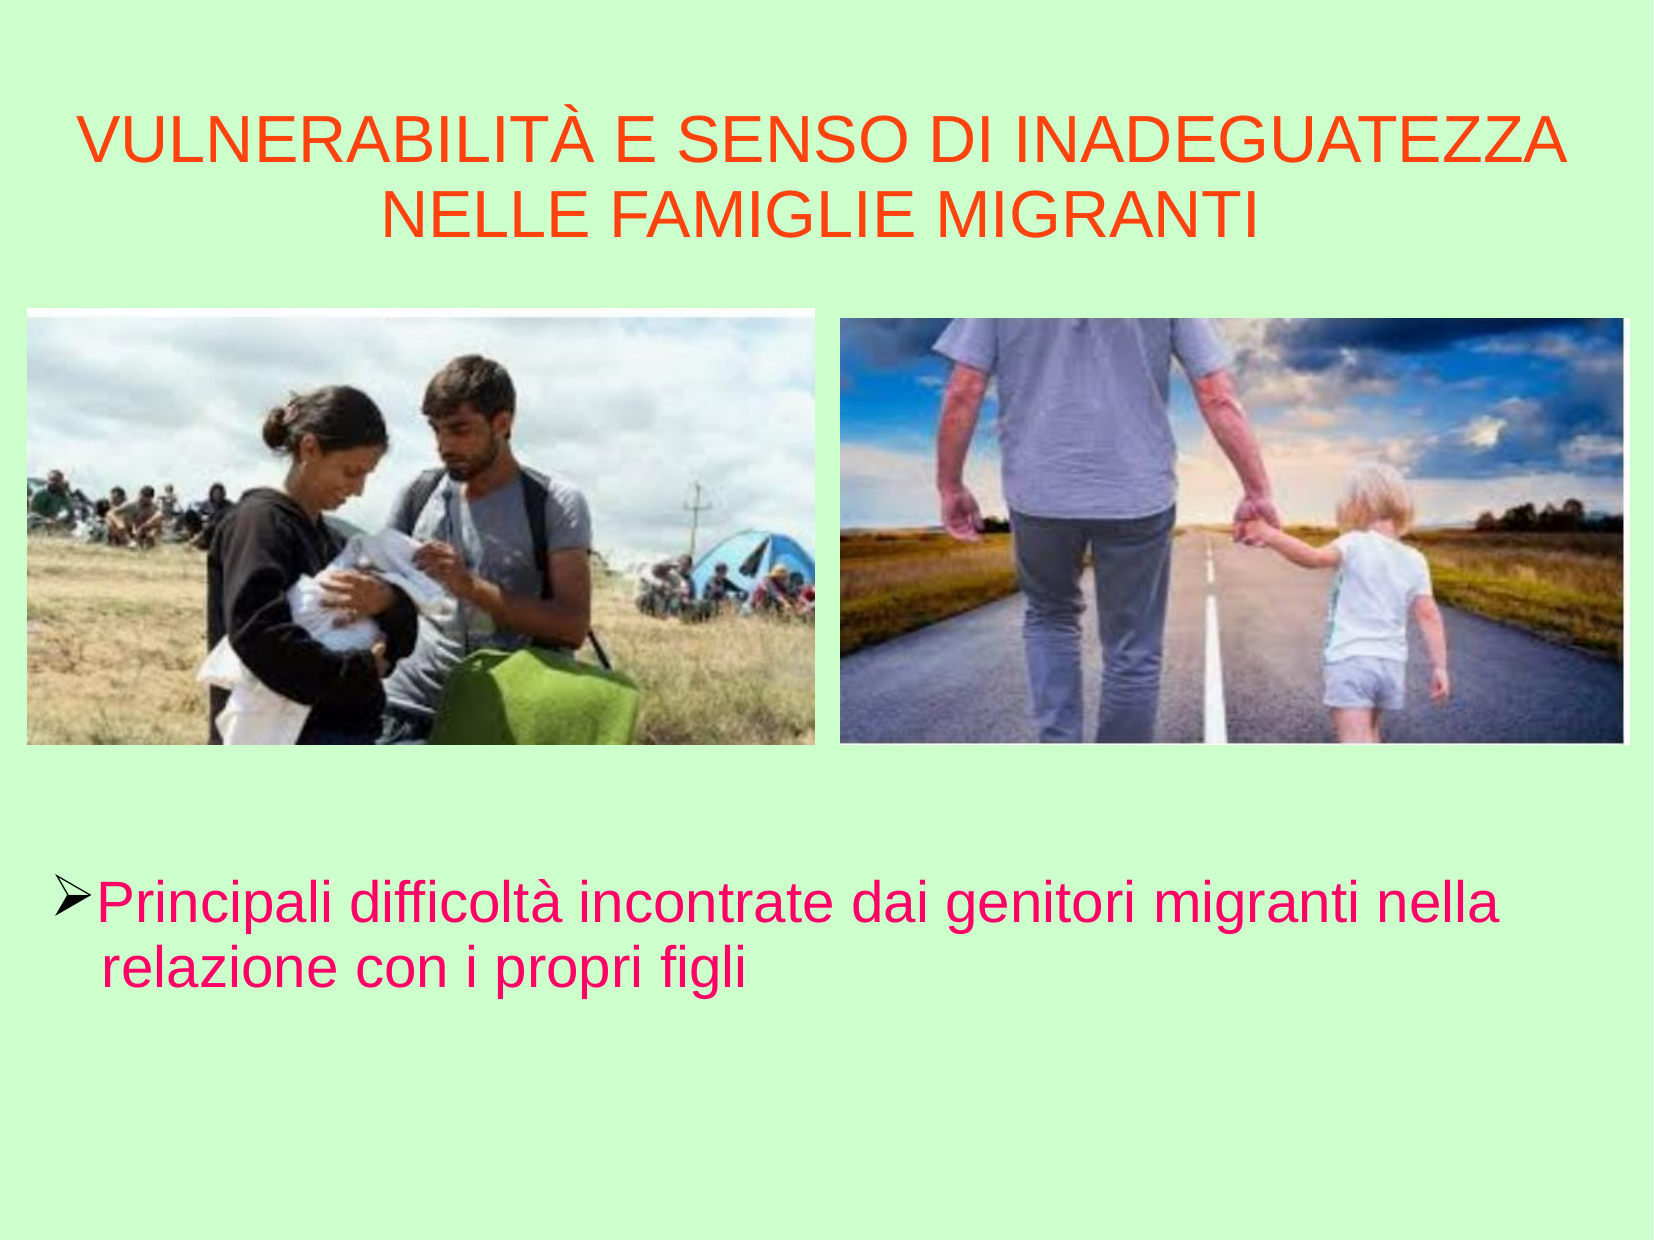

VULNERABILITÀ E SENSO DI INADEGUATEZZA NELLE FAMIGLIE MIGRANTI
Principali difficoltà incontrate dai genitori migranti nella relazione con i propri figli